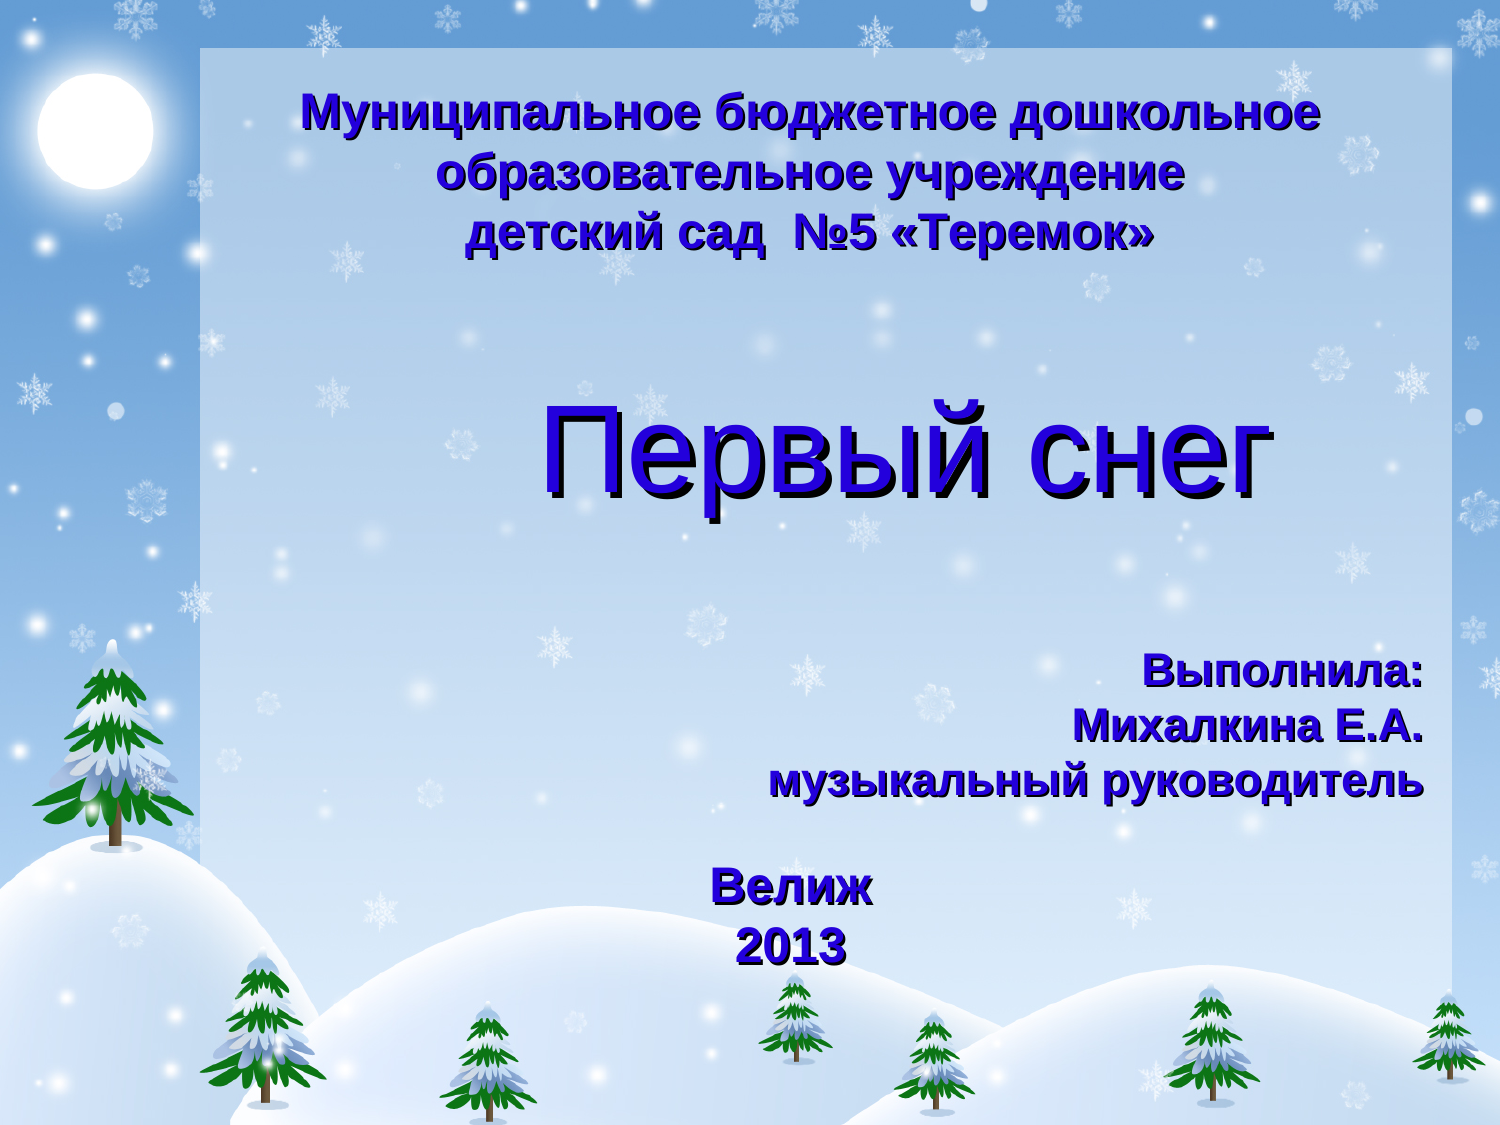

Муниципальное бюджетное дошкольное
образовательное учреждение
детский сад №5 «Теремок»
 Первый снег
Выполнила:
Михалкина Е.А.
музыкальный руководитель
Велиж
2013